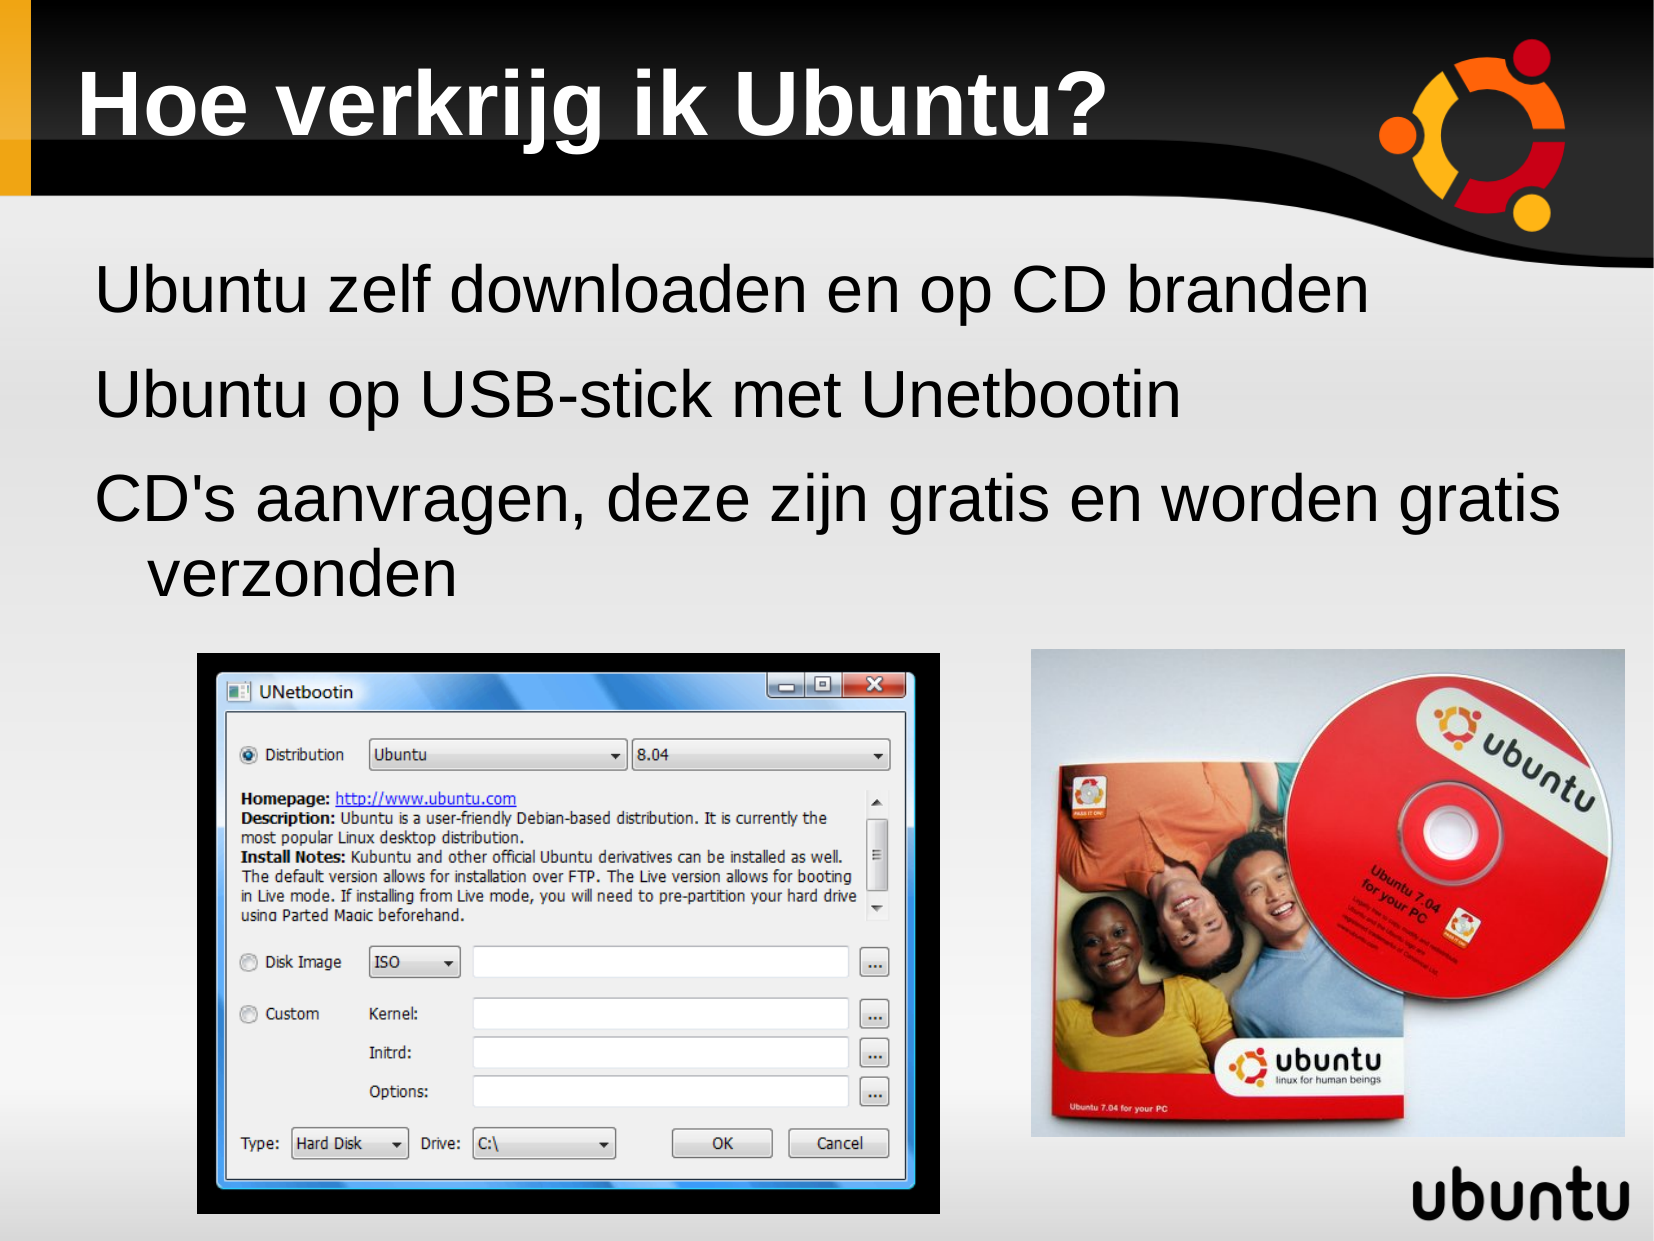

# Hoe verkrijg ik Ubuntu?
Ubuntu zelf downloaden en op CD branden
Ubuntu op USB-stick met Unetbootin
CD's aanvragen, deze zijn gratis en worden gratis verzonden